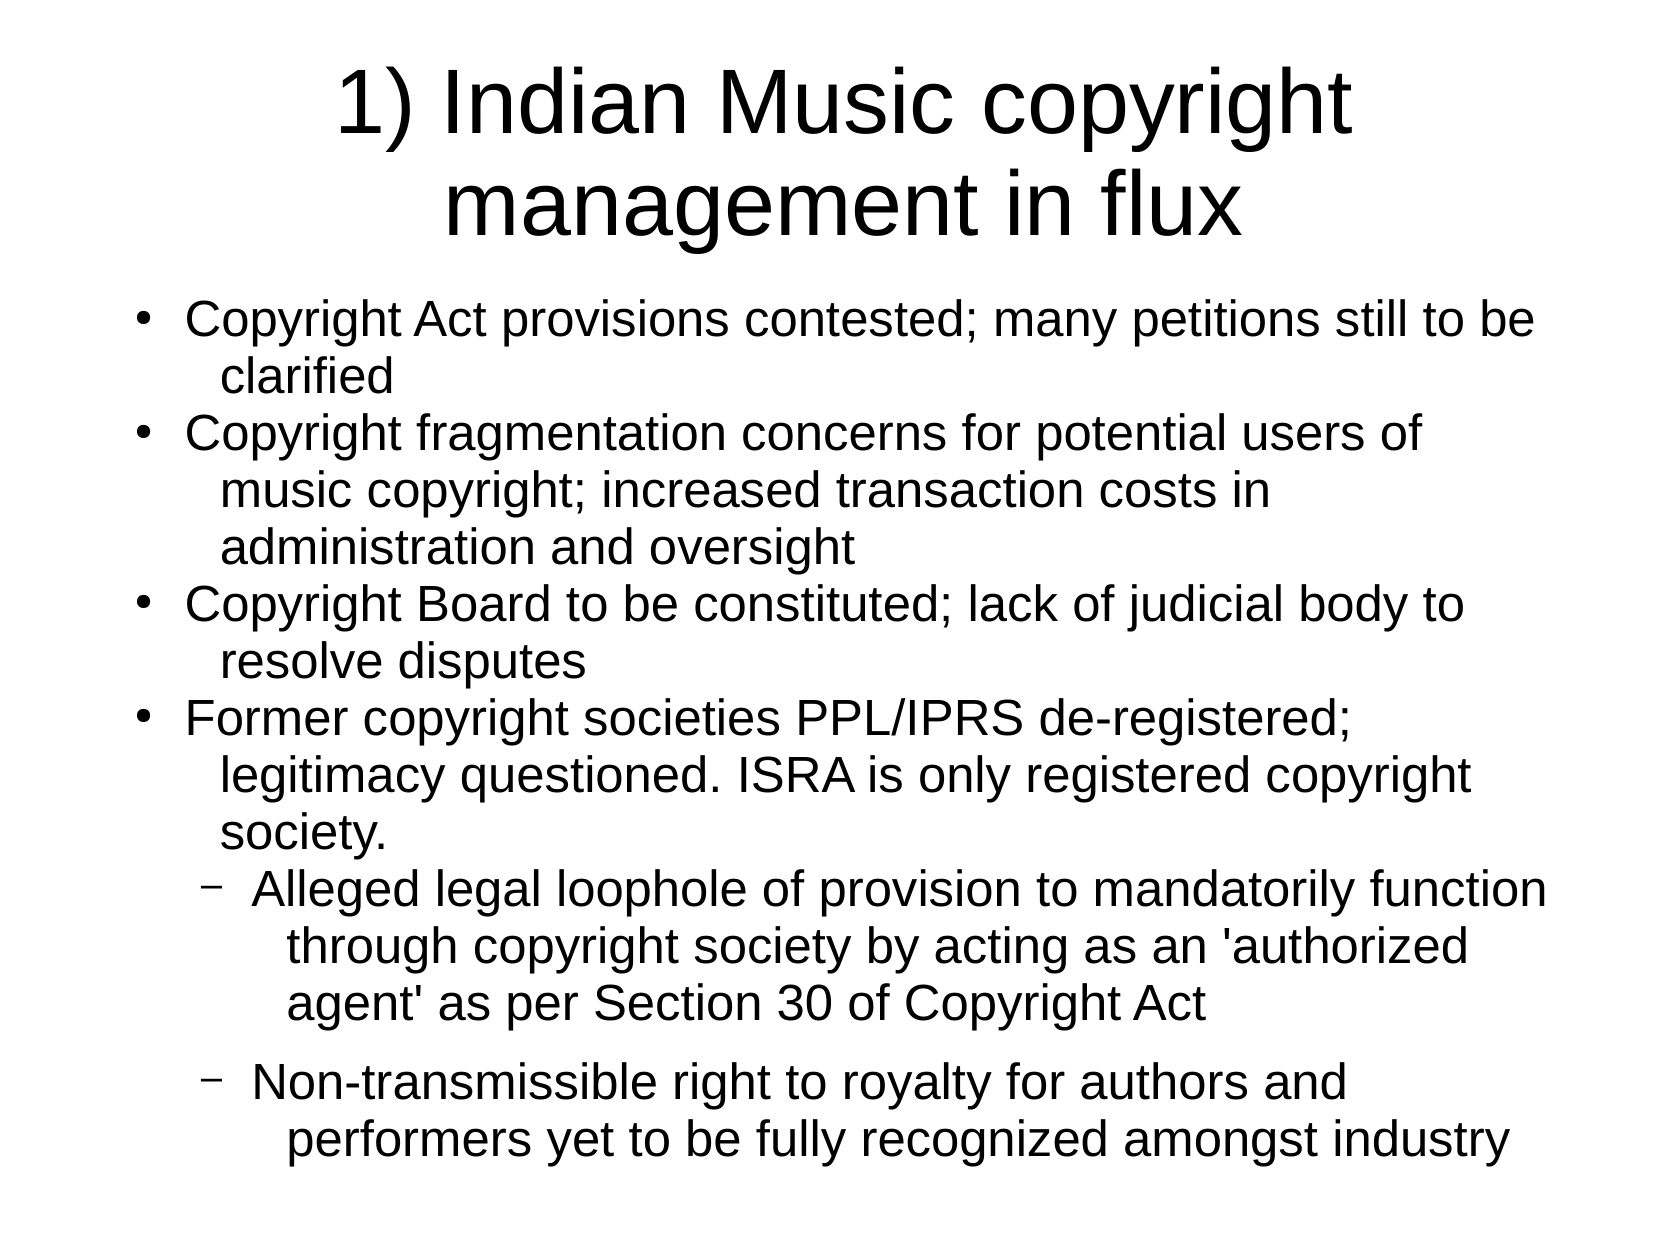

# 1) Indian Music copyright management in flux
Copyright Act provisions contested; many petitions still to be clarified
Copyright fragmentation concerns for potential users of music copyright; increased transaction costs in administration and oversight
Copyright Board to be constituted; lack of judicial body to resolve disputes
Former copyright societies PPL/IPRS de-registered; legitimacy questioned. ISRA is only registered copyright society.
Alleged legal loophole of provision to mandatorily function through copyright society by acting as an 'authorized agent' as per Section 30 of Copyright Act
Non-transmissible right to royalty for authors and performers yet to be fully recognized amongst industry